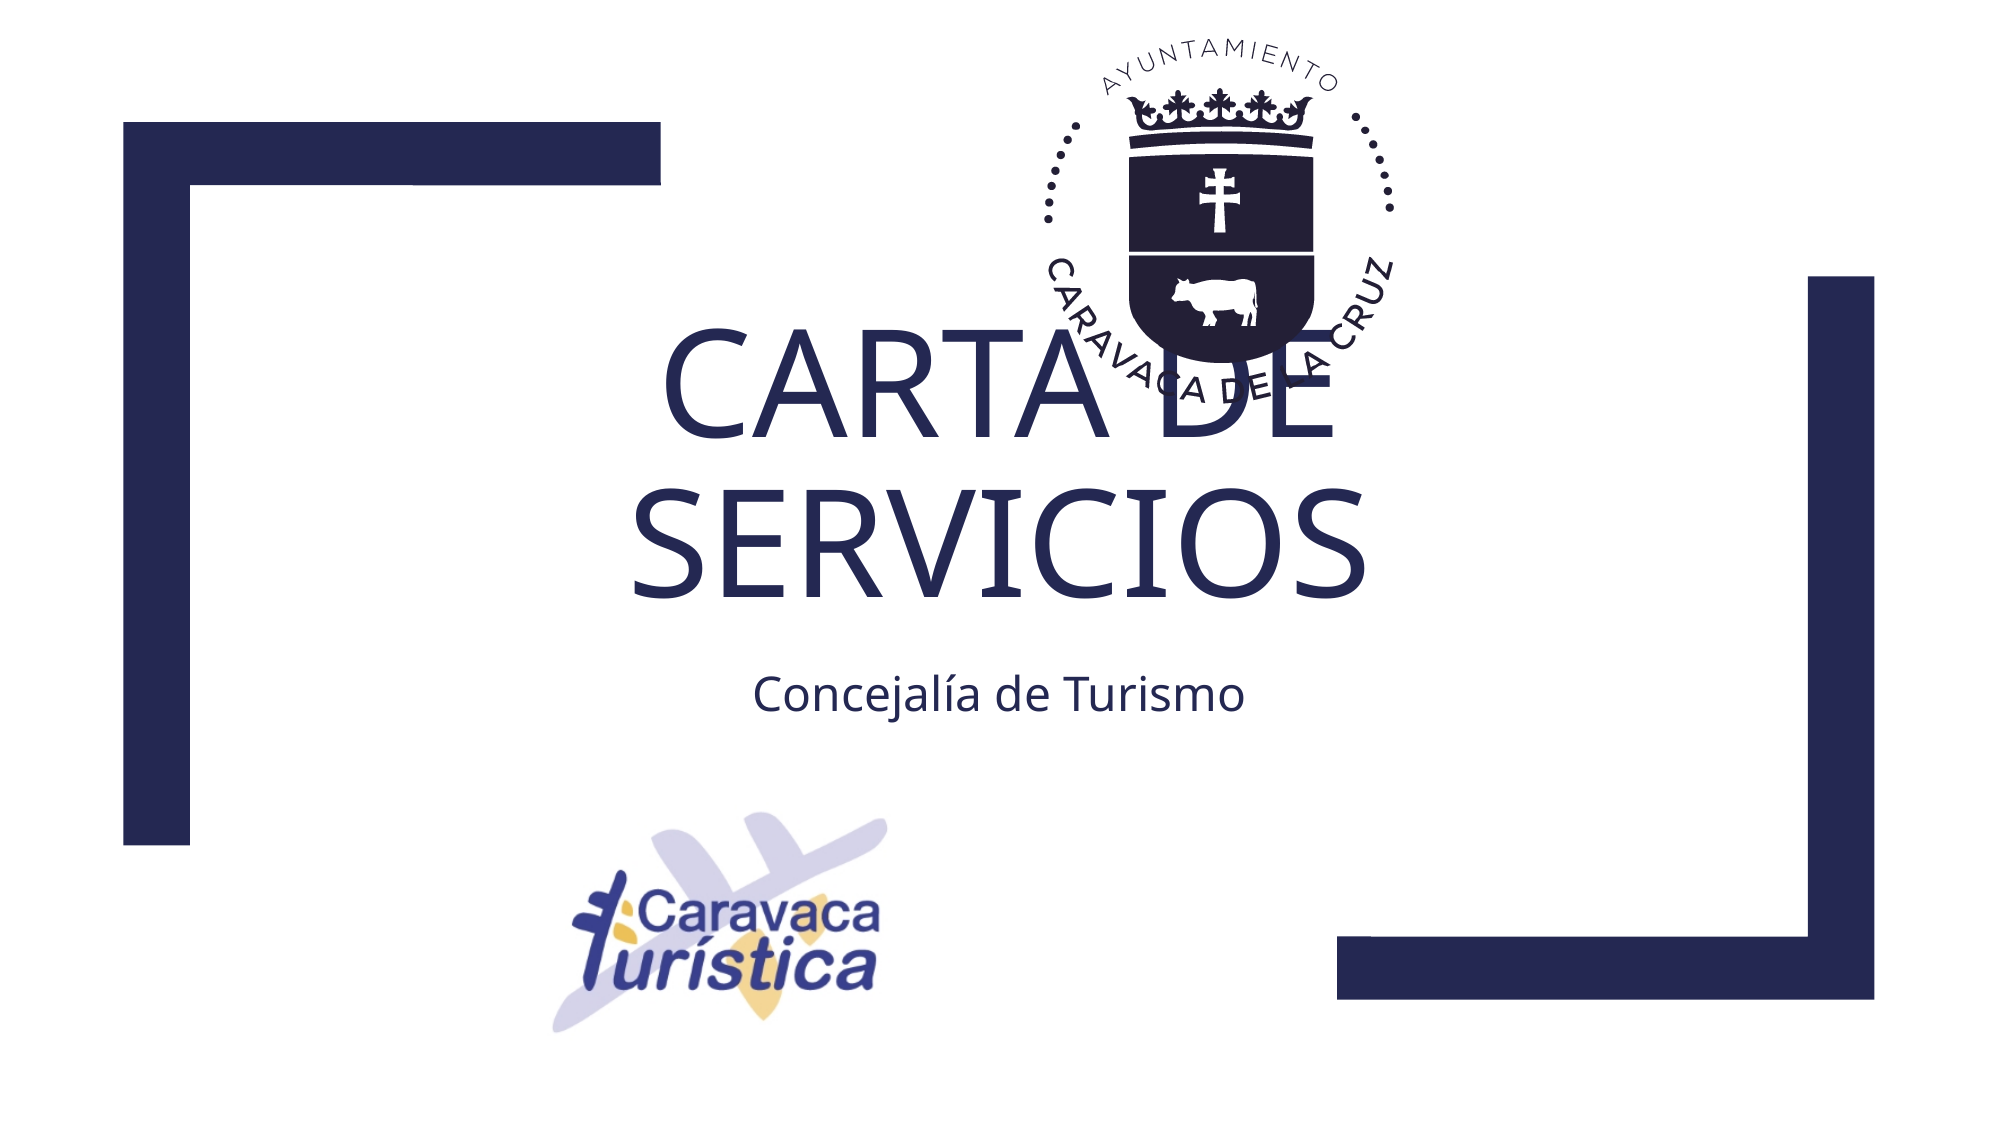

# Carta de Servicios
Concejalía de Turismo